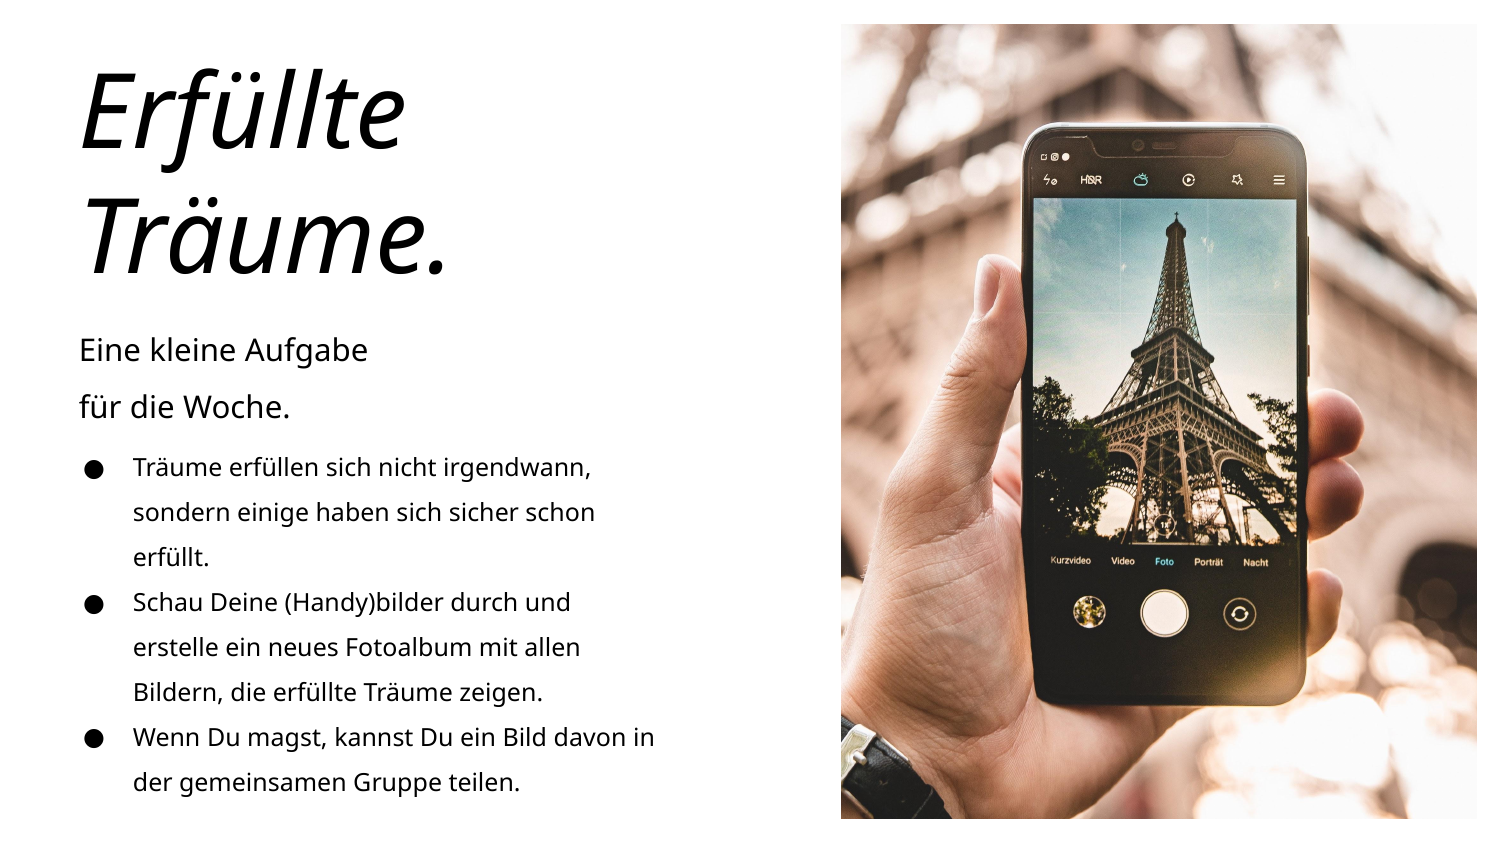

Erfüllte Träume.
Eine kleine Aufgabe
für die Woche.
Träume erfüllen sich nicht irgendwann, sondern einige haben sich sicher schon erfüllt.
Schau Deine (Handy)bilder durch und erstelle ein neues Fotoalbum mit allen Bildern, die erfüllte Träume zeigen.
Wenn Du magst, kannst Du ein Bild davon in der gemeinsamen Gruppe teilen.